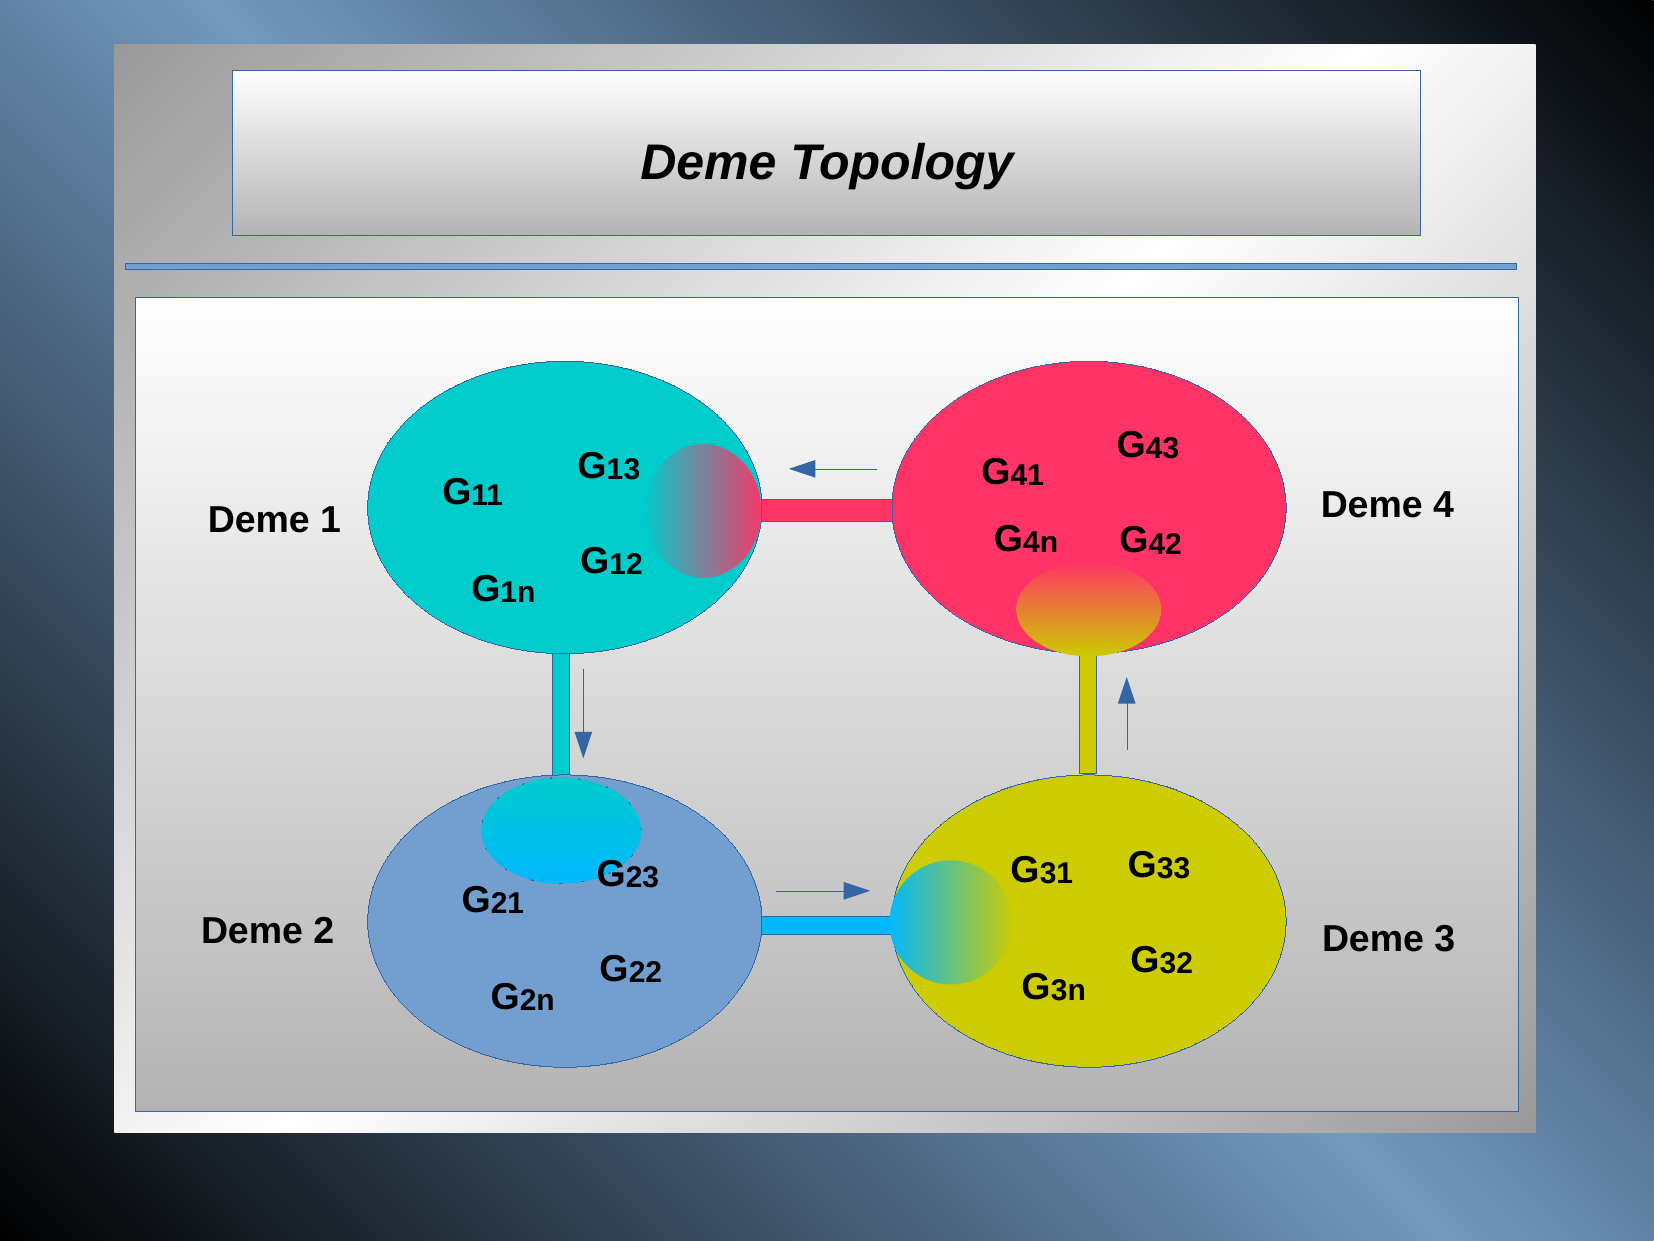

Deme Topology
G43
G13
G41
G11
Deme 4
Deme 1
G4n
G42
G12
G1n
G33
G31
G23
G21
G32
G22
G3n
G2n
Deme 2
Deme 3